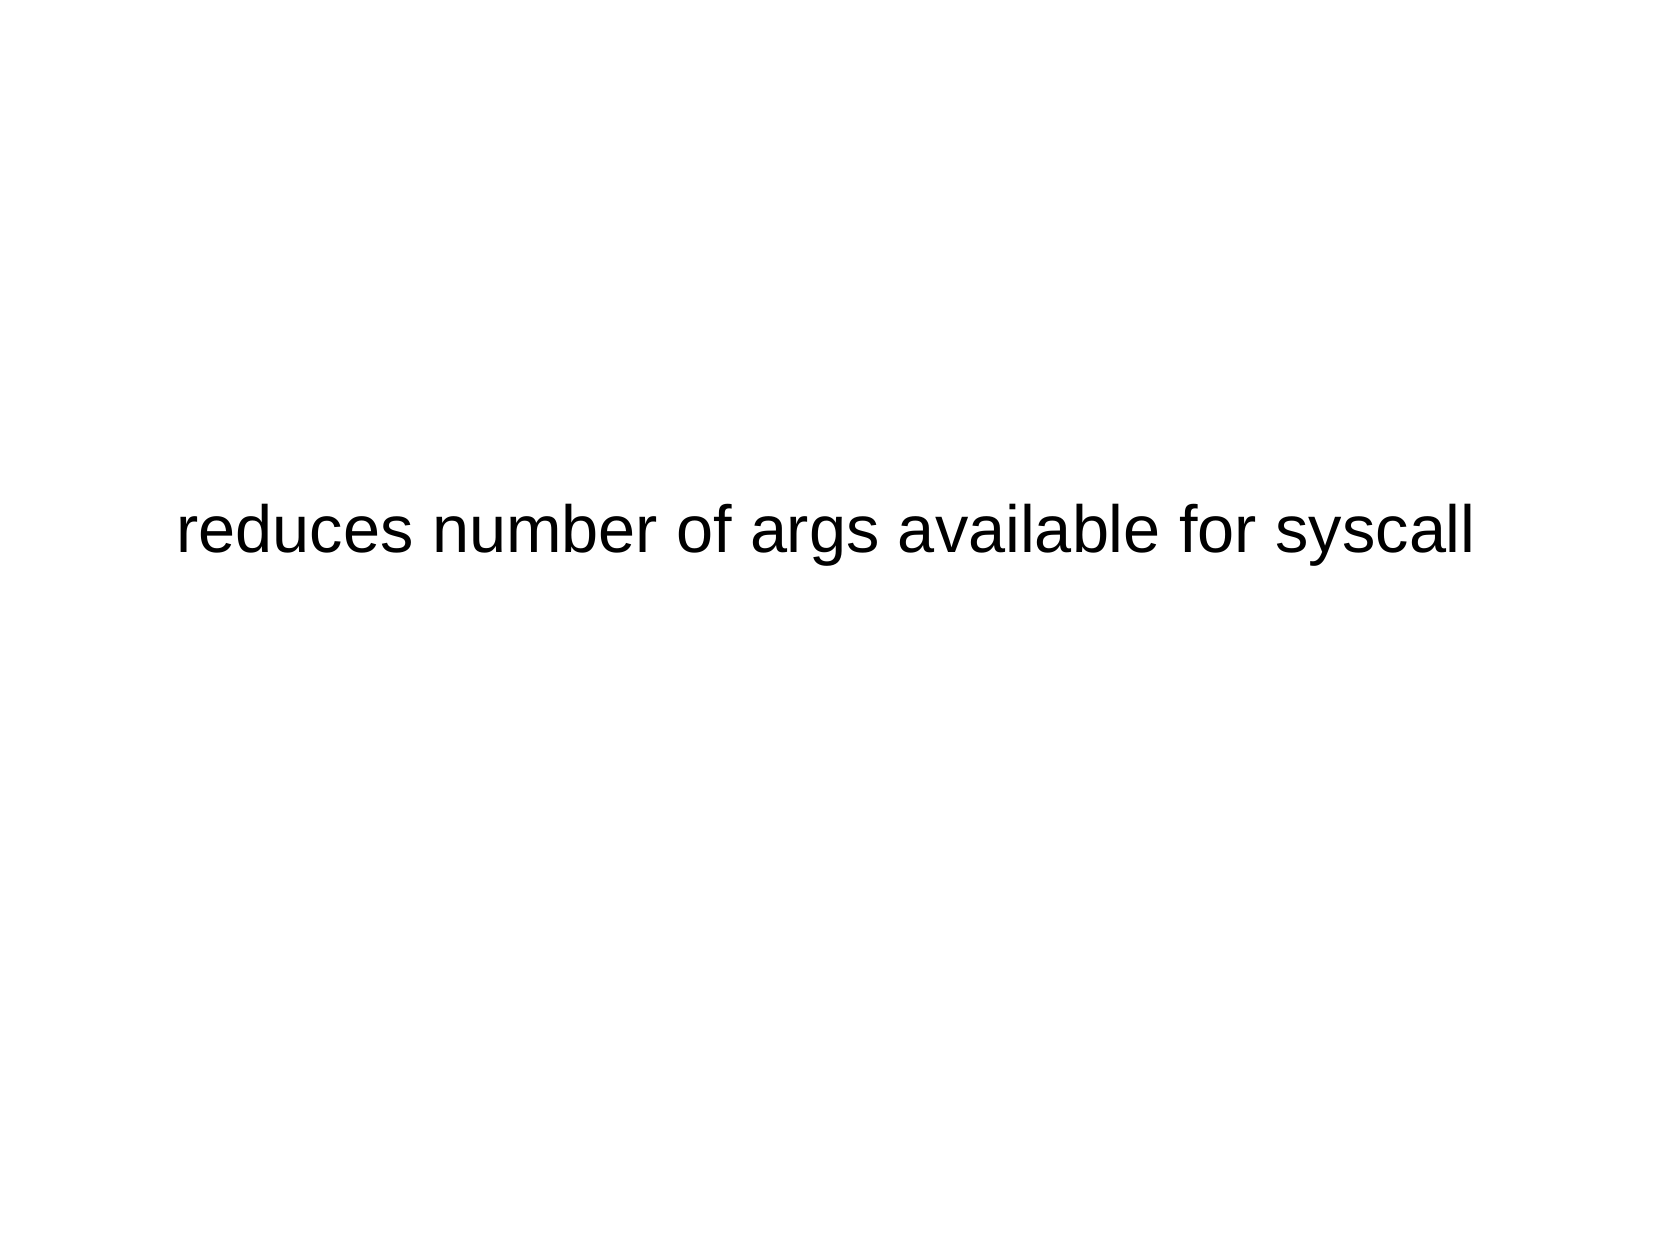

# reduces number of args available for syscall